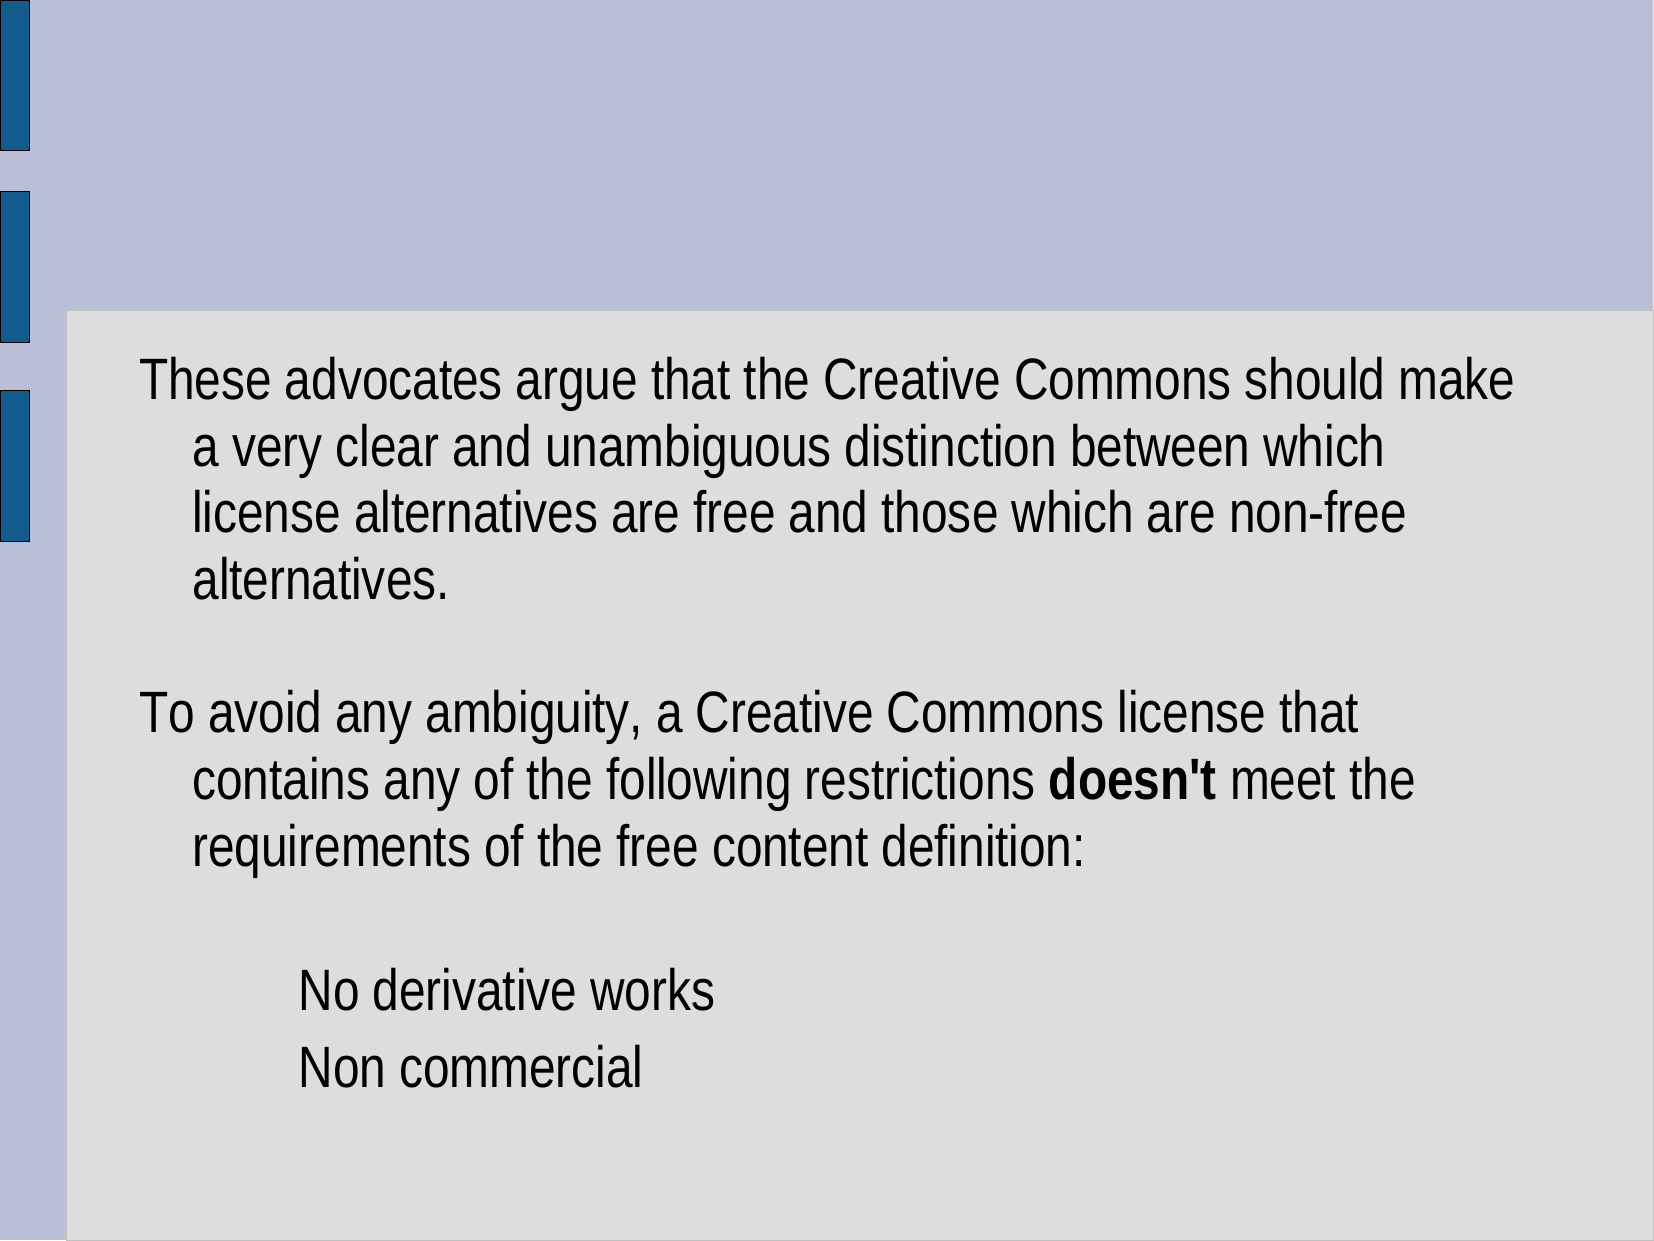

# These advocates argue that the Creative Commons should make a very clear and unambiguous distinction between which license alternatives are free and those which are non-free alternatives.
To avoid any ambiguity, a Creative Commons license that contains any of the following restrictions doesn't meet the requirements of the free content definition:
No derivative works
Non commercial